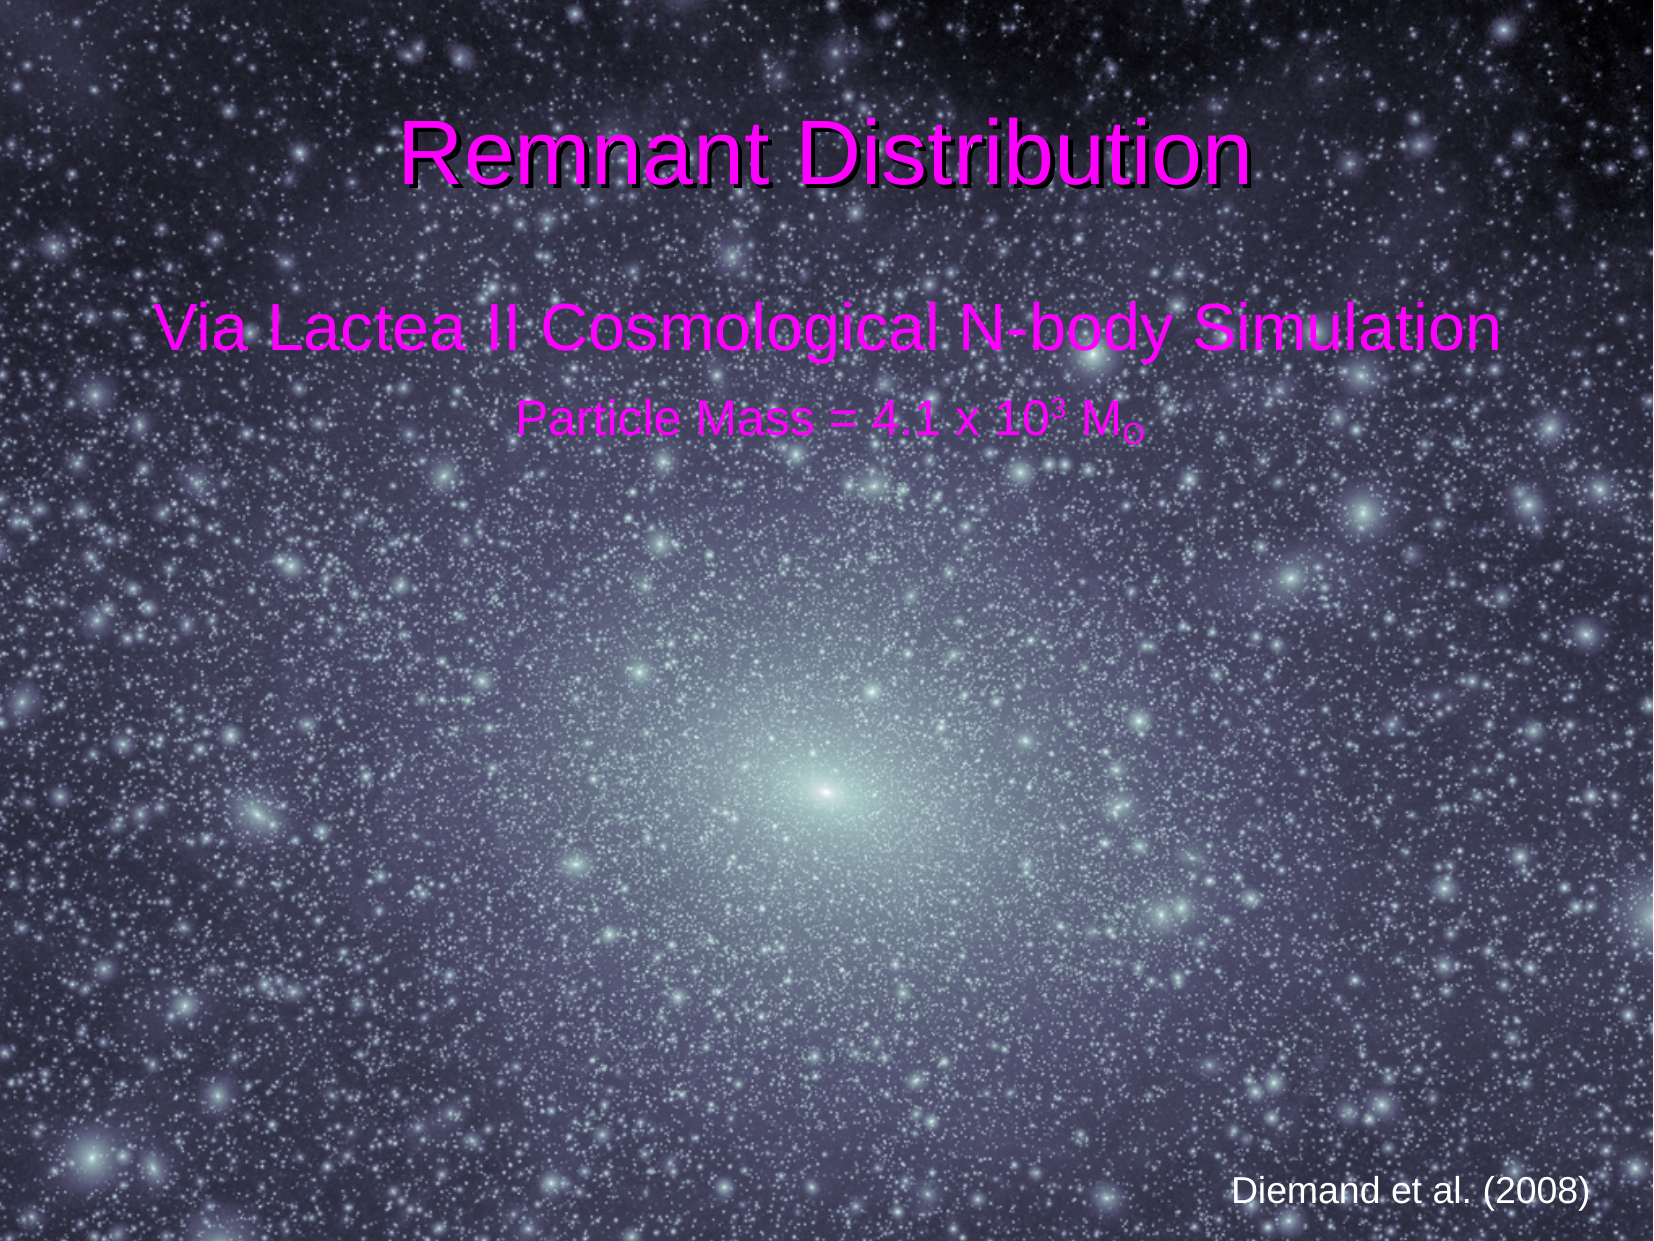

Remnant Distribution
# Via Lactea II Cosmological N-body Simulation
Particle Mass = 4.1 x 103 Mʘ
Pearl Sandick, UT Austin
Diemand et al. (2008)